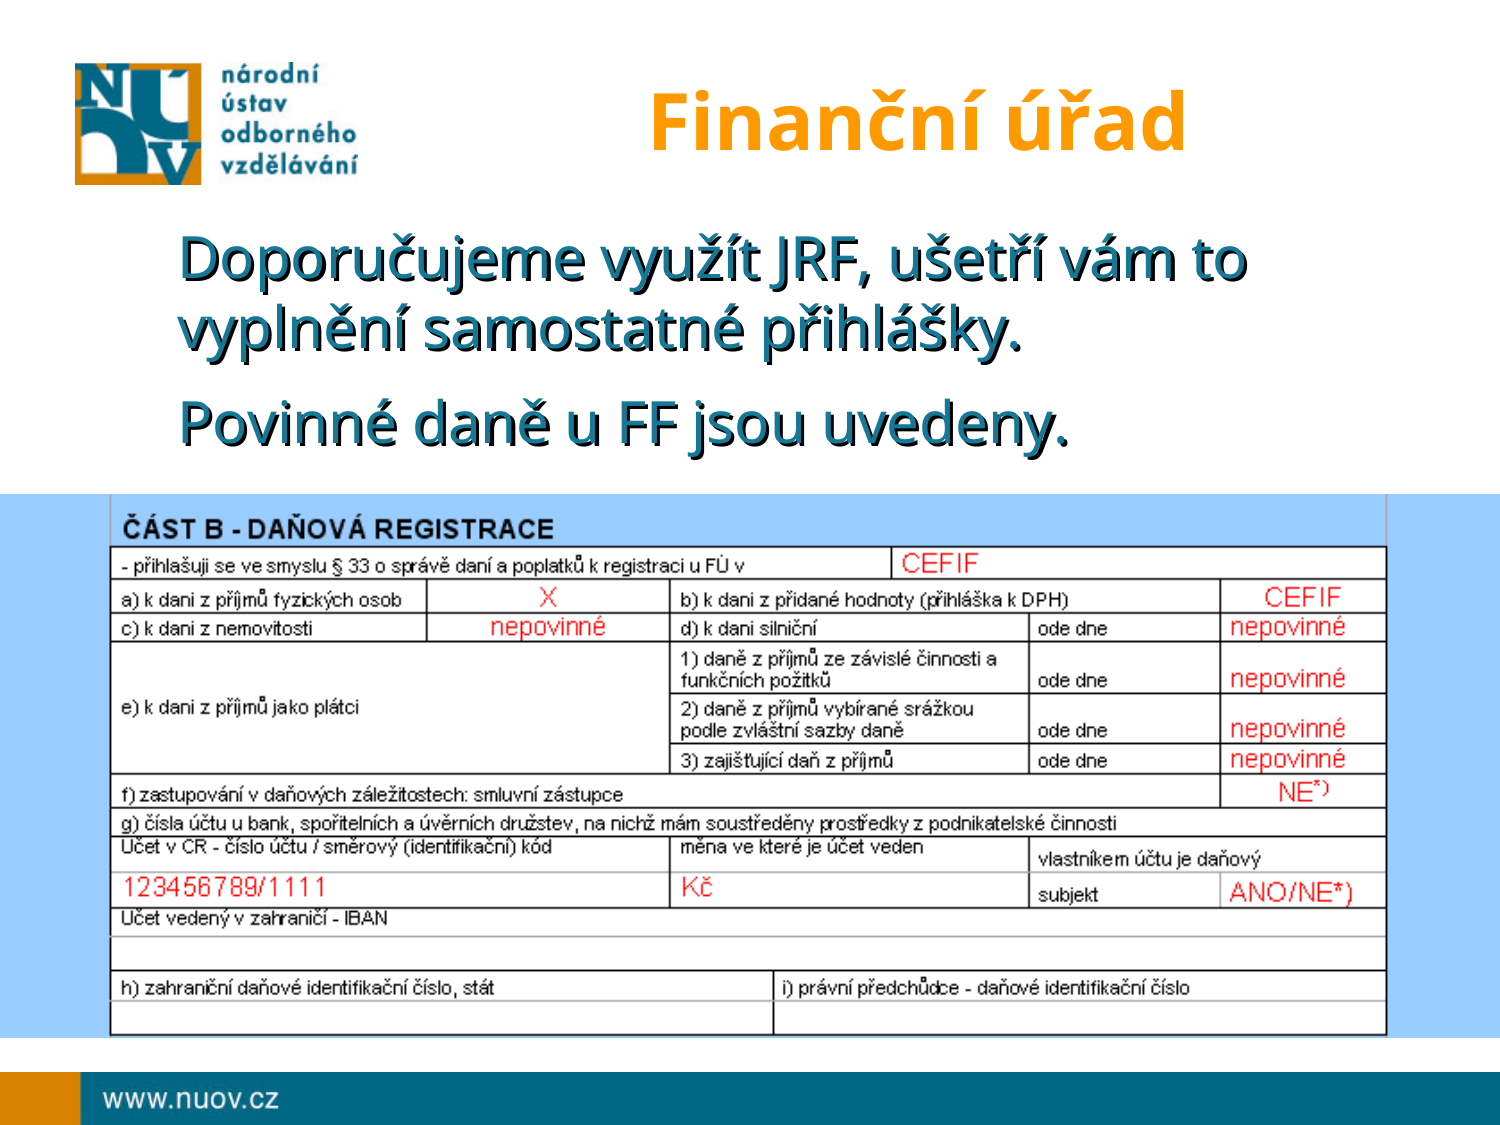

# Finanční úřad
Doporučujeme využít JRF, ušetří vám to
vyplnění samostatné přihlášky.
Povinné daně u FF jsou uvedeny.